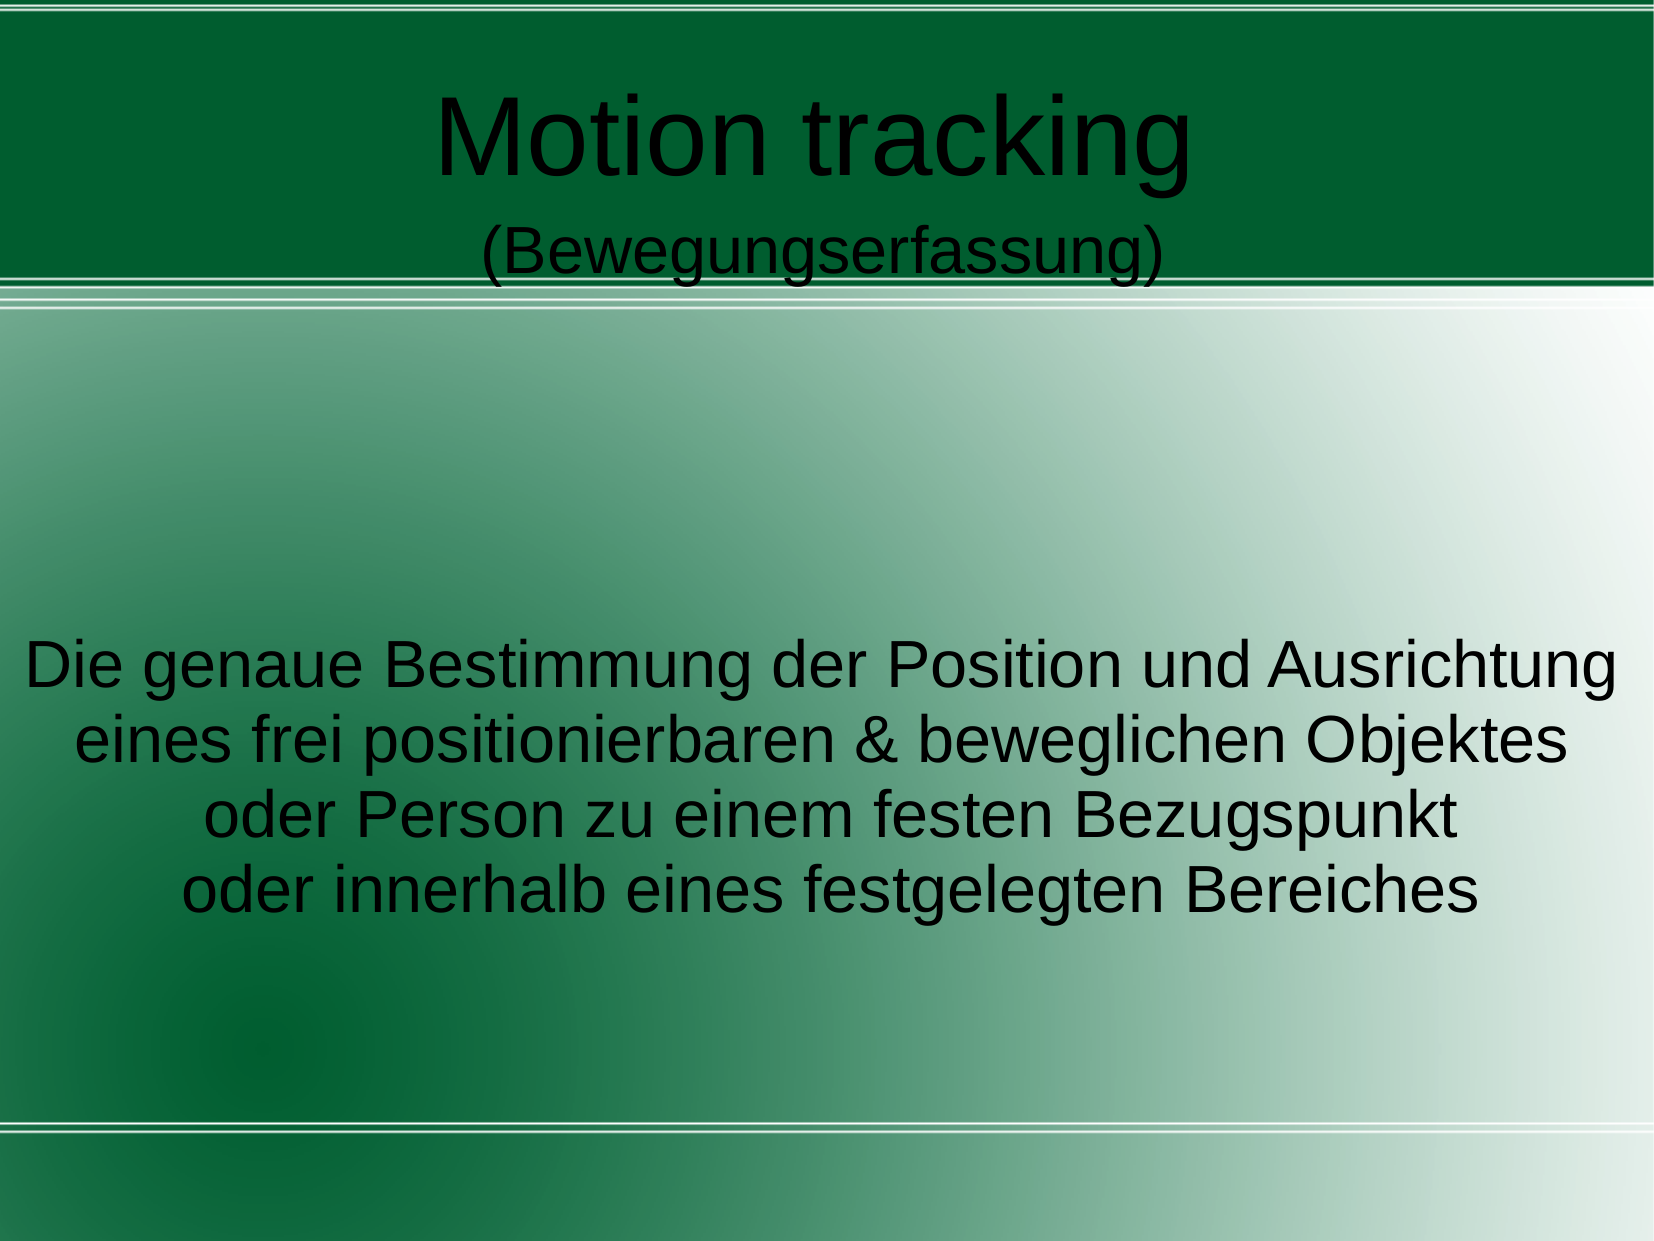

Motion tracking
(Bewegungserfassung)
Die genaue Bestimmung der Position und Ausrichtung
eines frei positionierbaren & beweglichen Objektes
oder Person zu einem festen Bezugspunkt
oder innerhalb eines festgelegten Bereiches